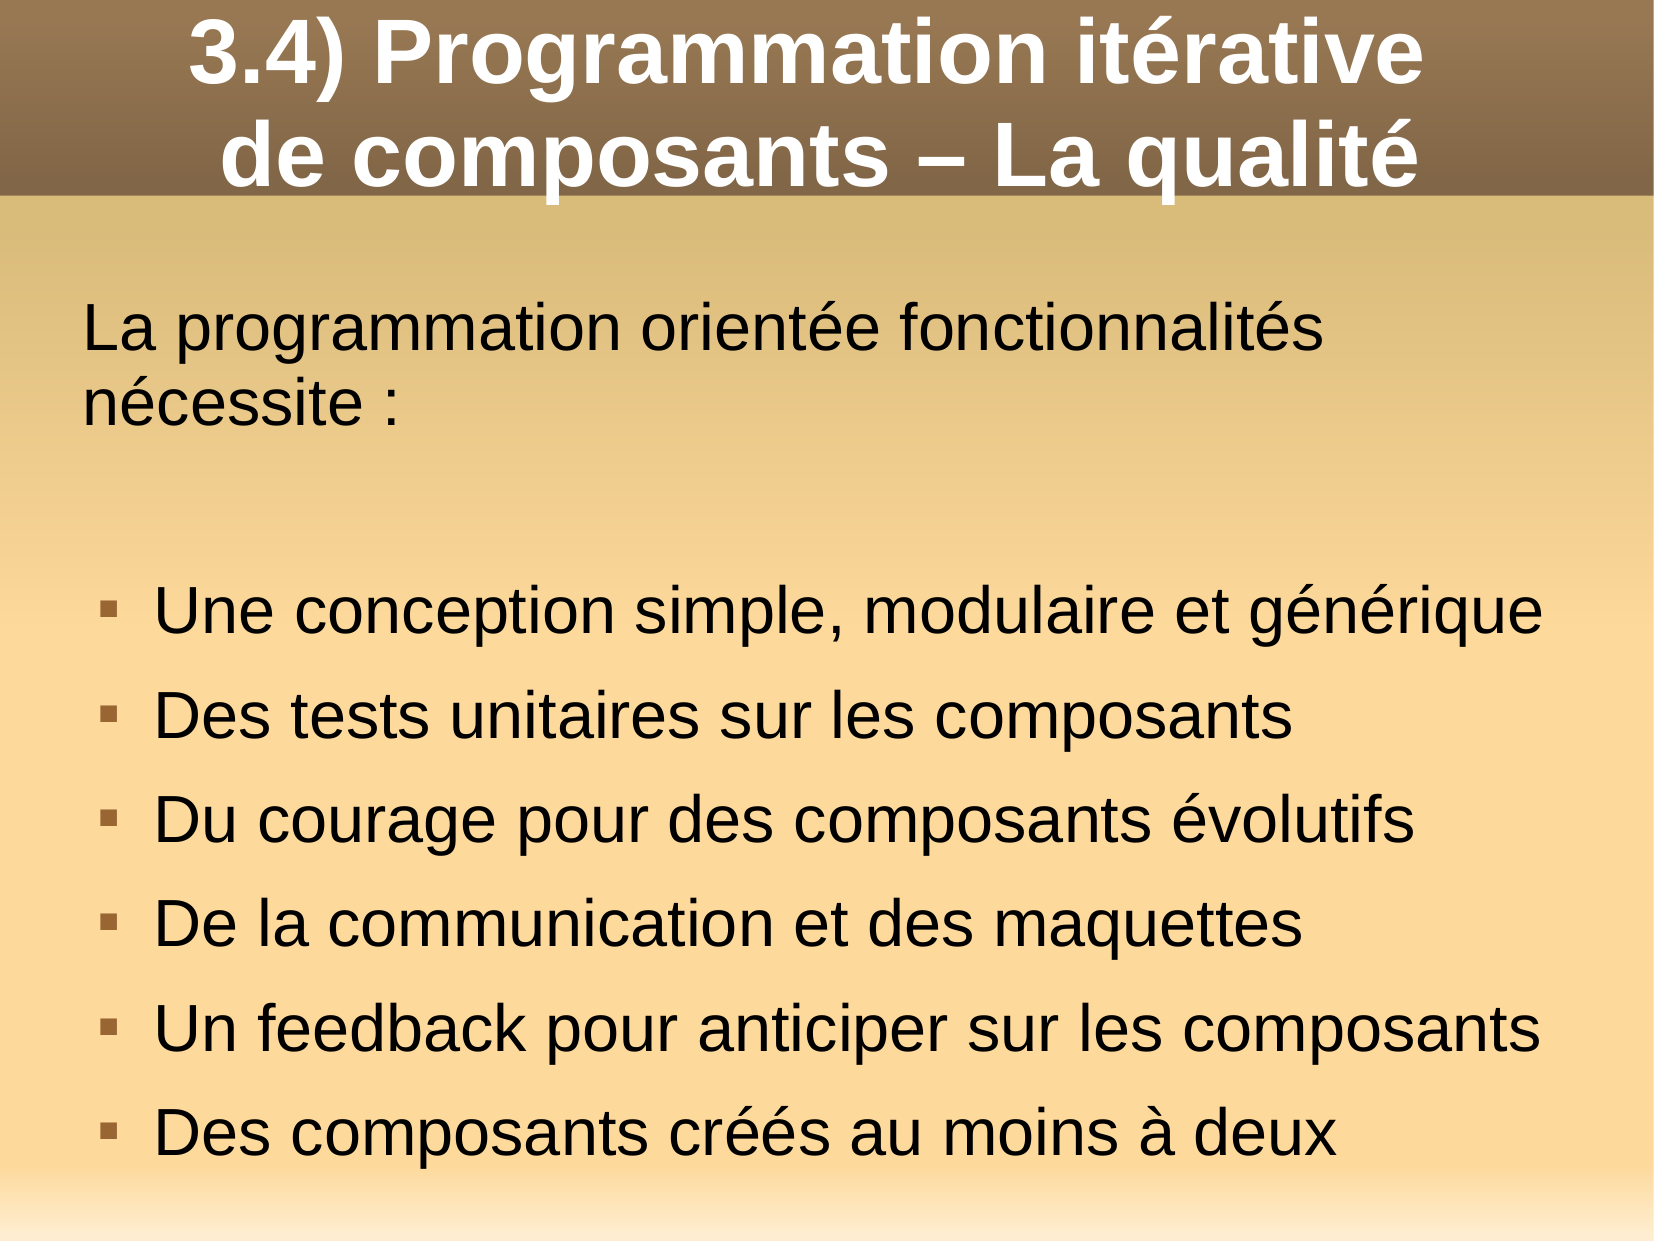

# 3.4) Programmation itérative de composants – La qualité
La programmation orientée fonctionnalités nécessite :
Une conception simple, modulaire et générique
Des tests unitaires sur les composants
Du courage pour des composants évolutifs
De la communication et des maquettes
Un feedback pour anticiper sur les composants
Des composants créés au moins à deux